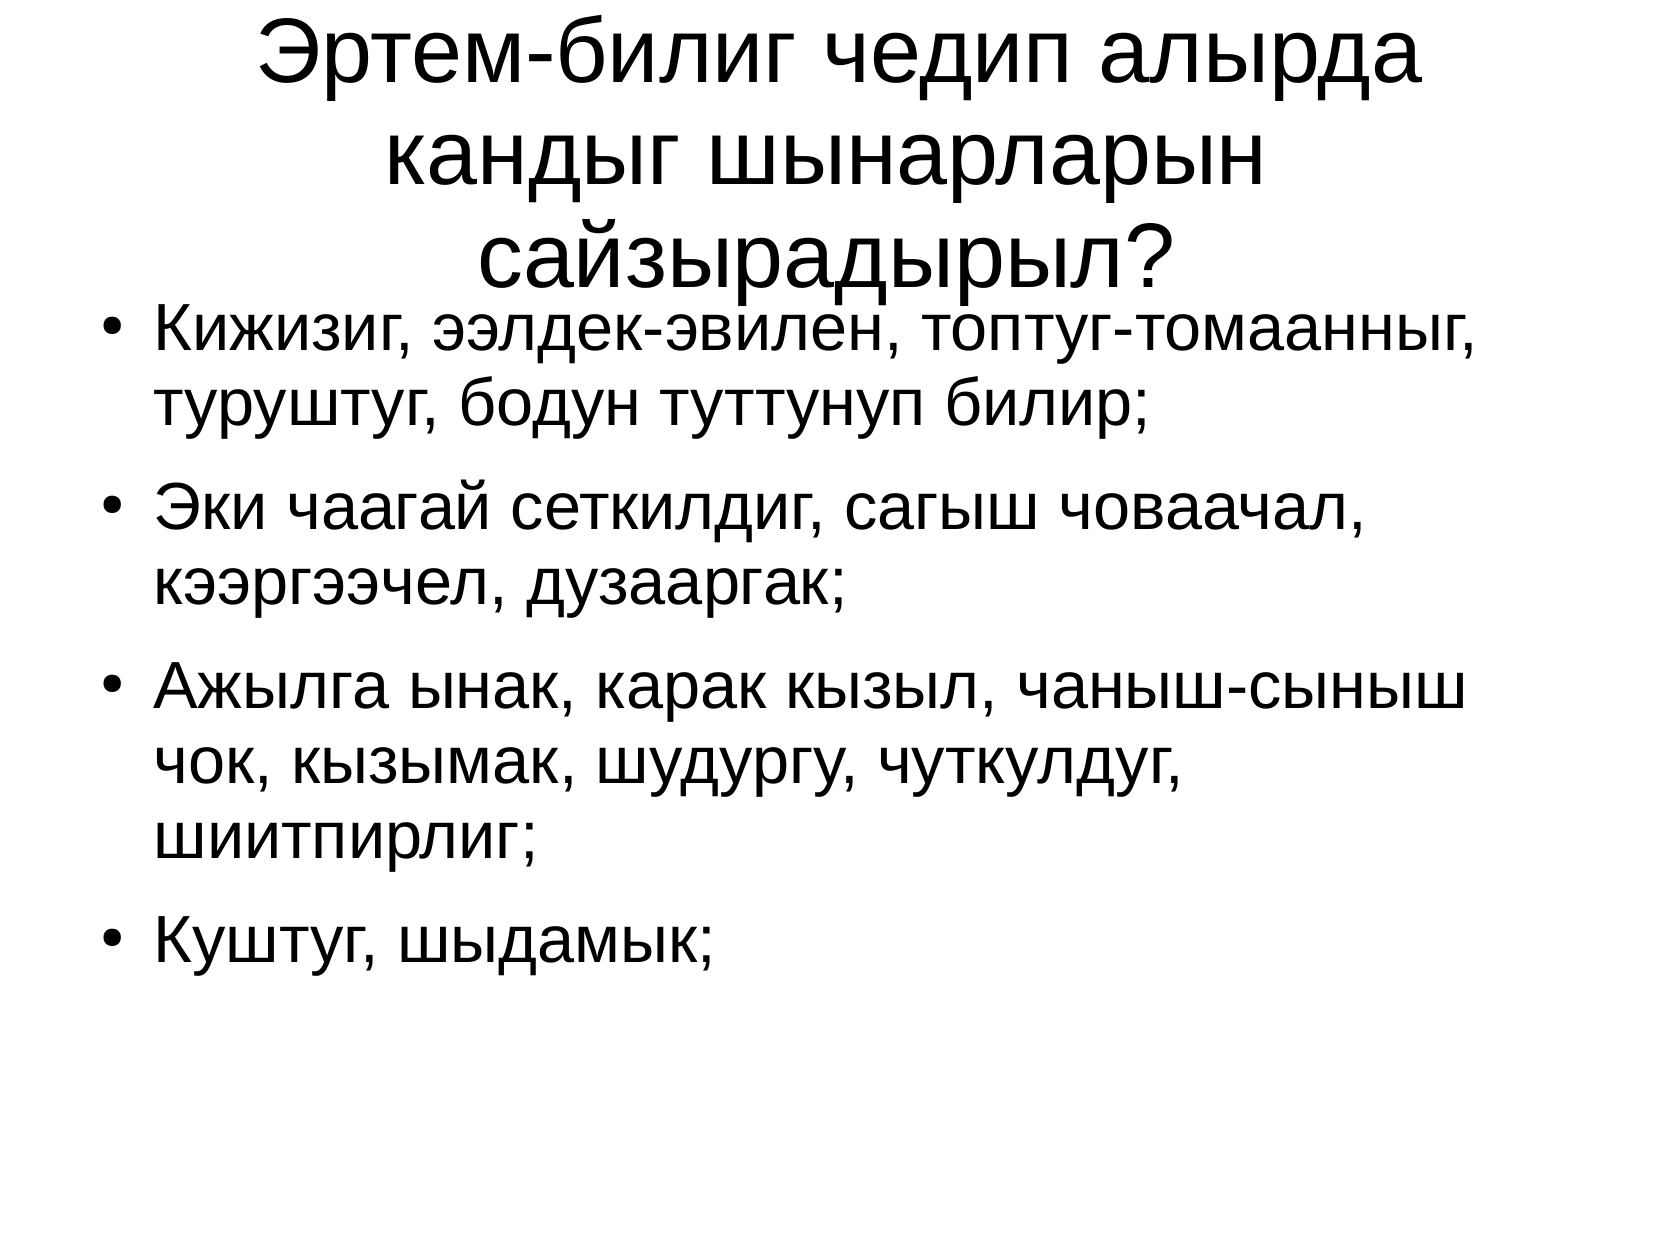

# Эртем-билиг чедип алырда кандыг шынарларын сайзырадырыл?
Кижизиг, ээлдек-эвилен, топтуг-томаанныг, туруштуг, бодун туттунуп билир;
Эки чаагай сеткилдиг, сагыш човаачал, кээргээчел, дузааргак;
Ажылга ынак, карак кызыл, чаныш-сыныш чок, кызымак, шудургу, чуткулдуг, шиитпирлиг;
Куштуг, шыдамык;